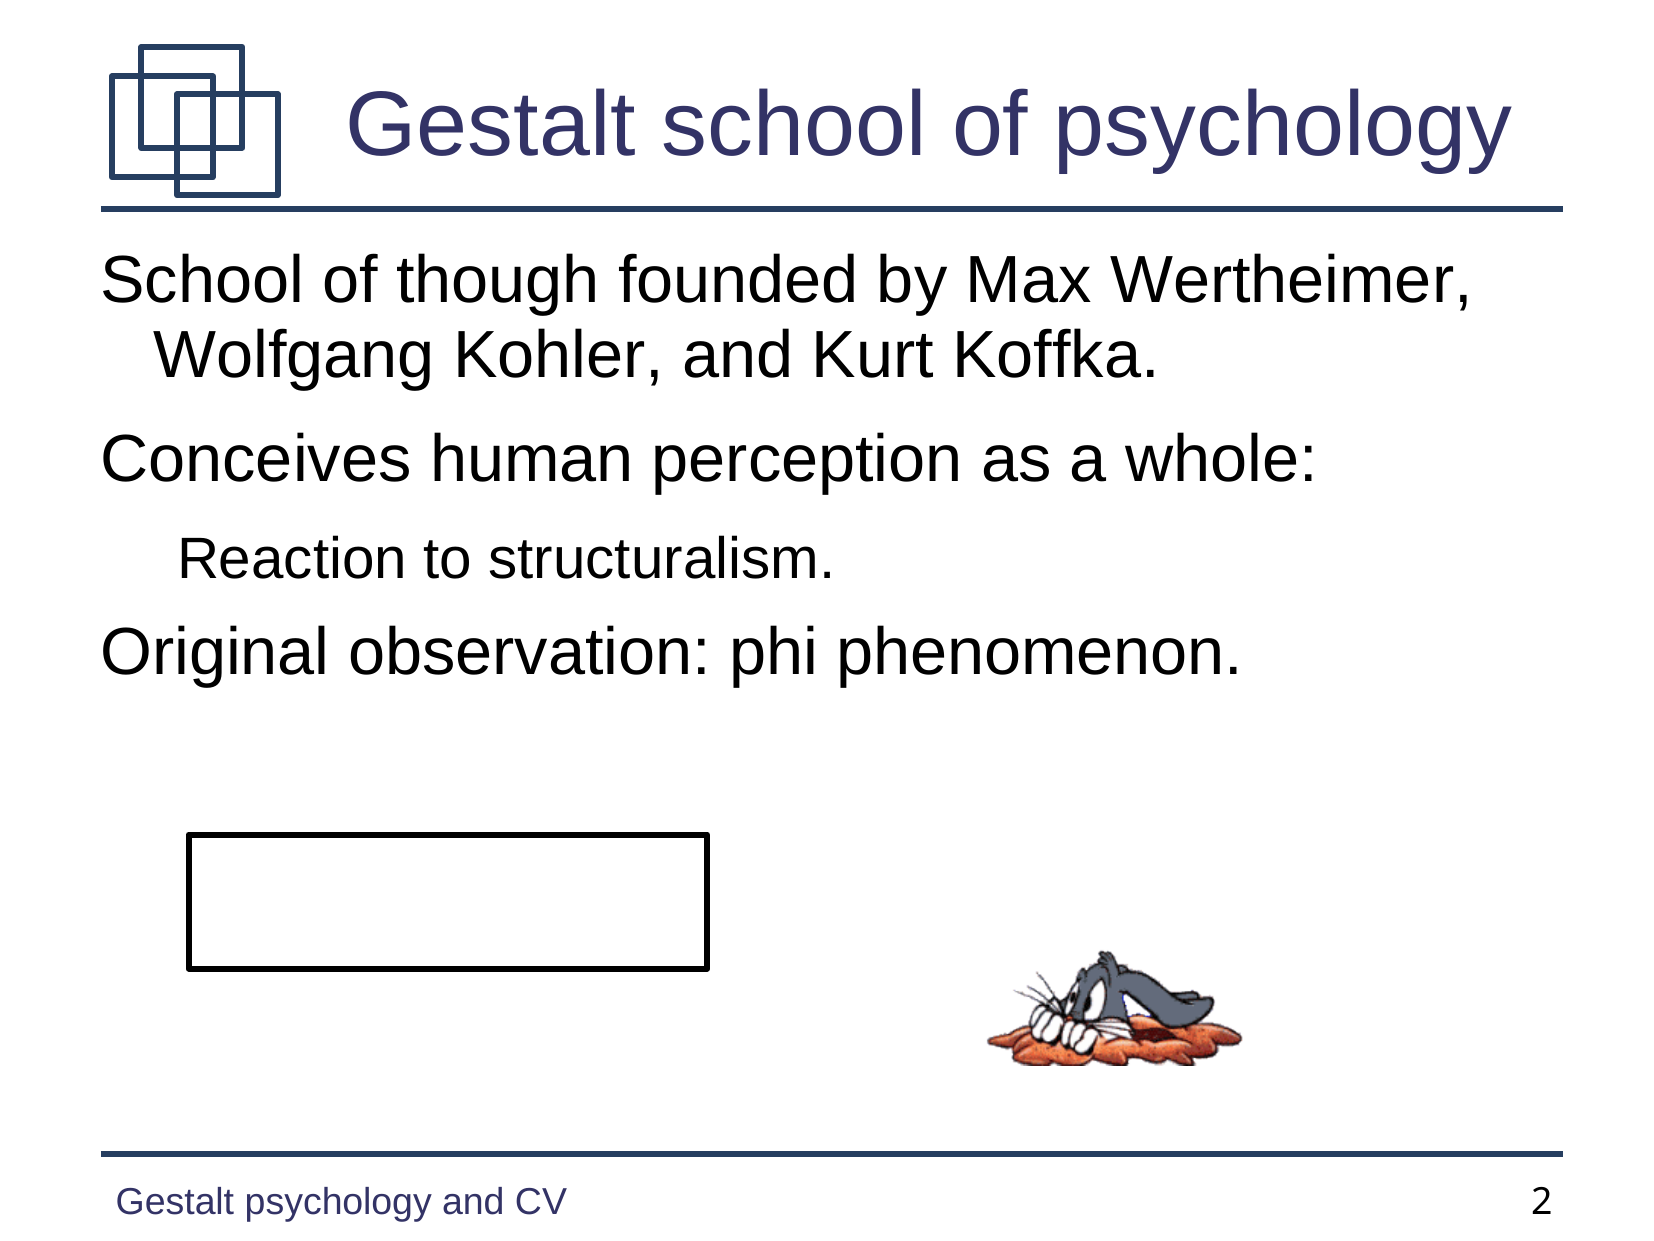

# Gestalt school of psychology
School of though founded by Max Wertheimer, Wolfgang Kohler, and Kurt Koffka.
Conceives human perception as a whole:
Reaction to structuralism.
Original observation: phi phenomenon.